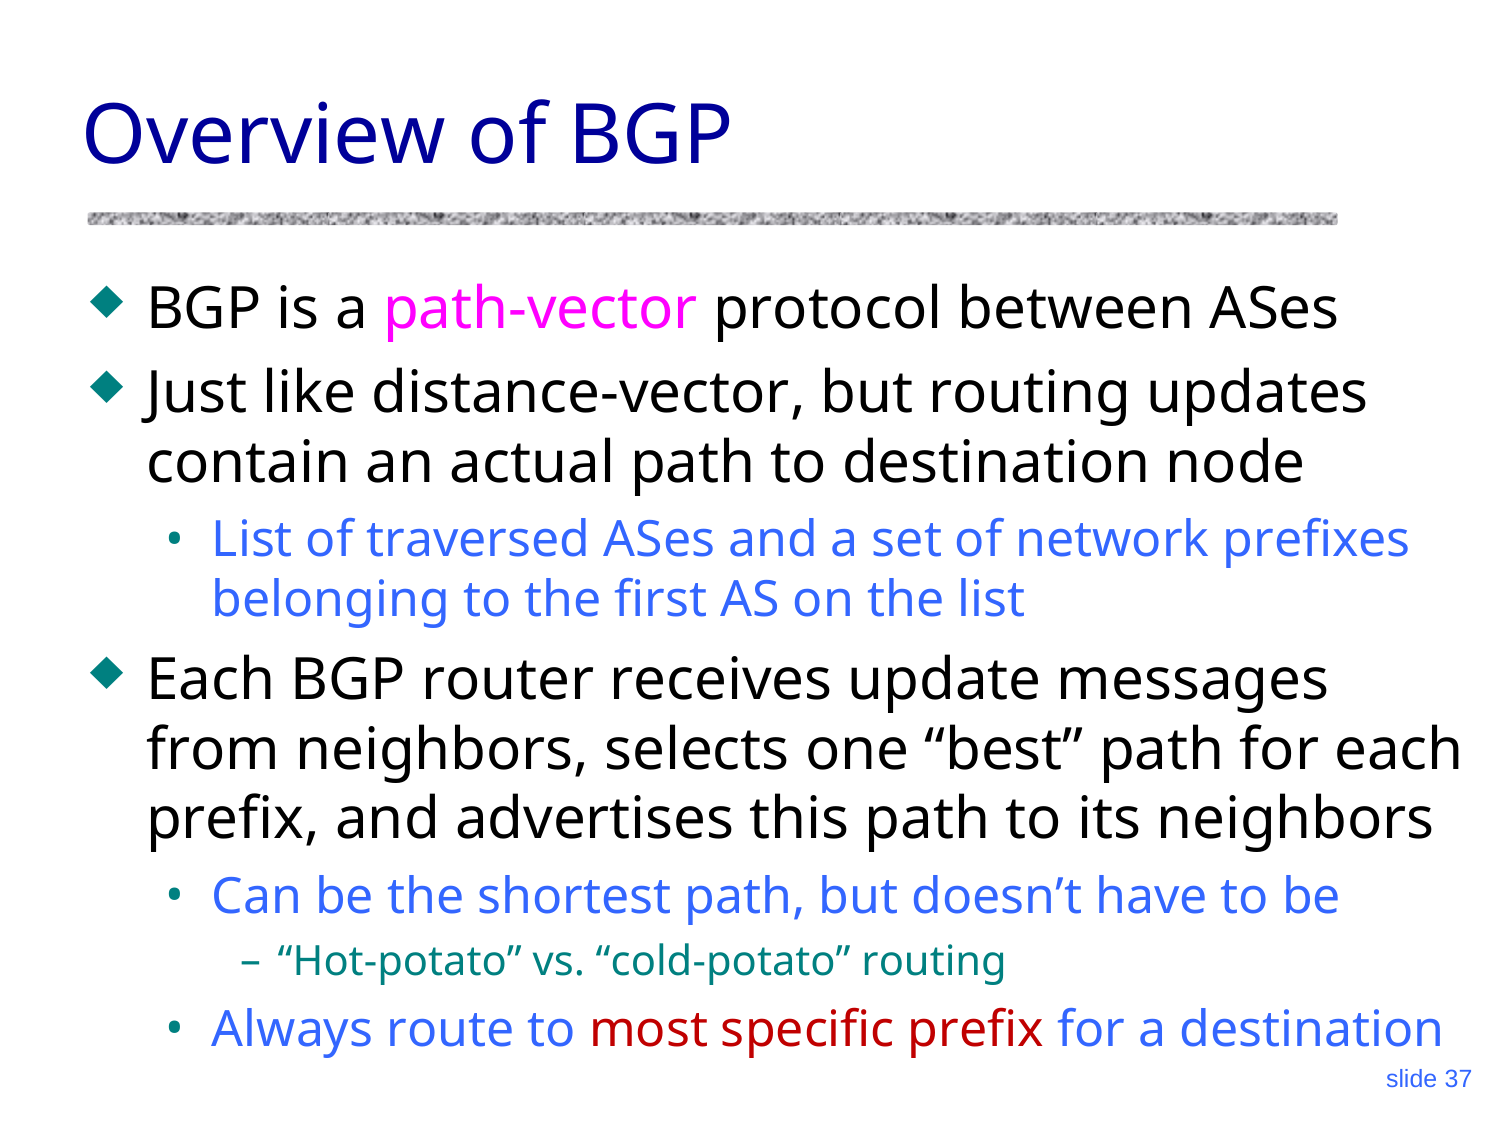

# Overview of BGP
BGP is a path-vector protocol between ASes
Just like distance-vector, but routing updates contain an actual path to destination node
List of traversed ASes and a set of network prefixes belonging to the first AS on the list
Each BGP router receives update messages from neighbors, selects one “best” path for each prefix, and advertises this path to its neighbors
Can be the shortest path, but doesn’t have to be
“Hot-potato” vs. “cold-potato” routing
Always route to most specific prefix for a destination
slide